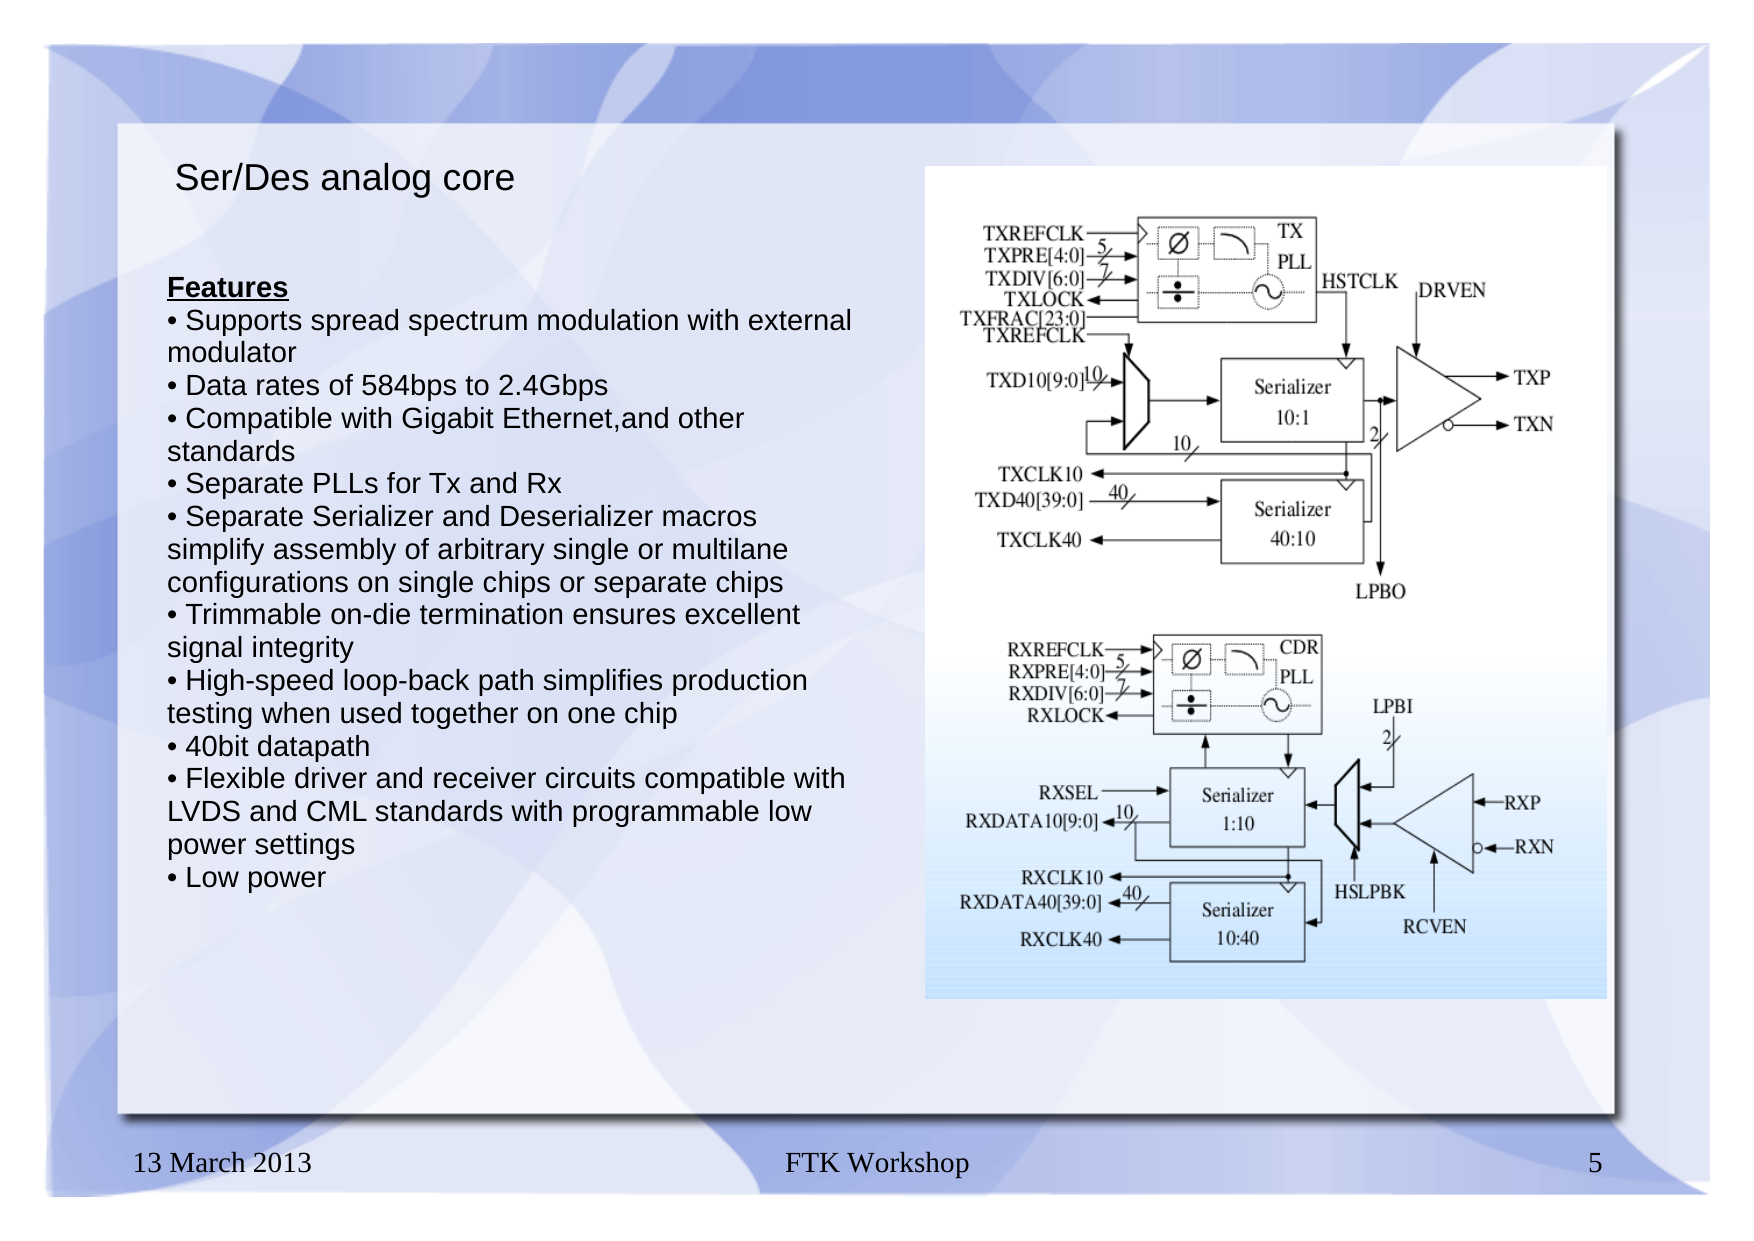

Ser/Des analog core
Features
• Supports spread spectrum modulation with external modulator
• Data rates of 584bps to 2.4Gbps
• Compatible with Gigabit Ethernet,and other standards
• Separate PLLs for Tx and Rx
• Separate Serializer and Deserializer macros simplify assembly of arbitrary single or multilane configurations on single chips or separate chips
• Trimmable on-die termination ensures excellent signal integrity
• High-speed loop-back path simplifies production testing when used together on one chip
• 40bit datapath
• Flexible driver and receiver circuits compatible with LVDS and CML standards with programmable low power settings
• Low power
13 March 2013
FTK Workshop
5